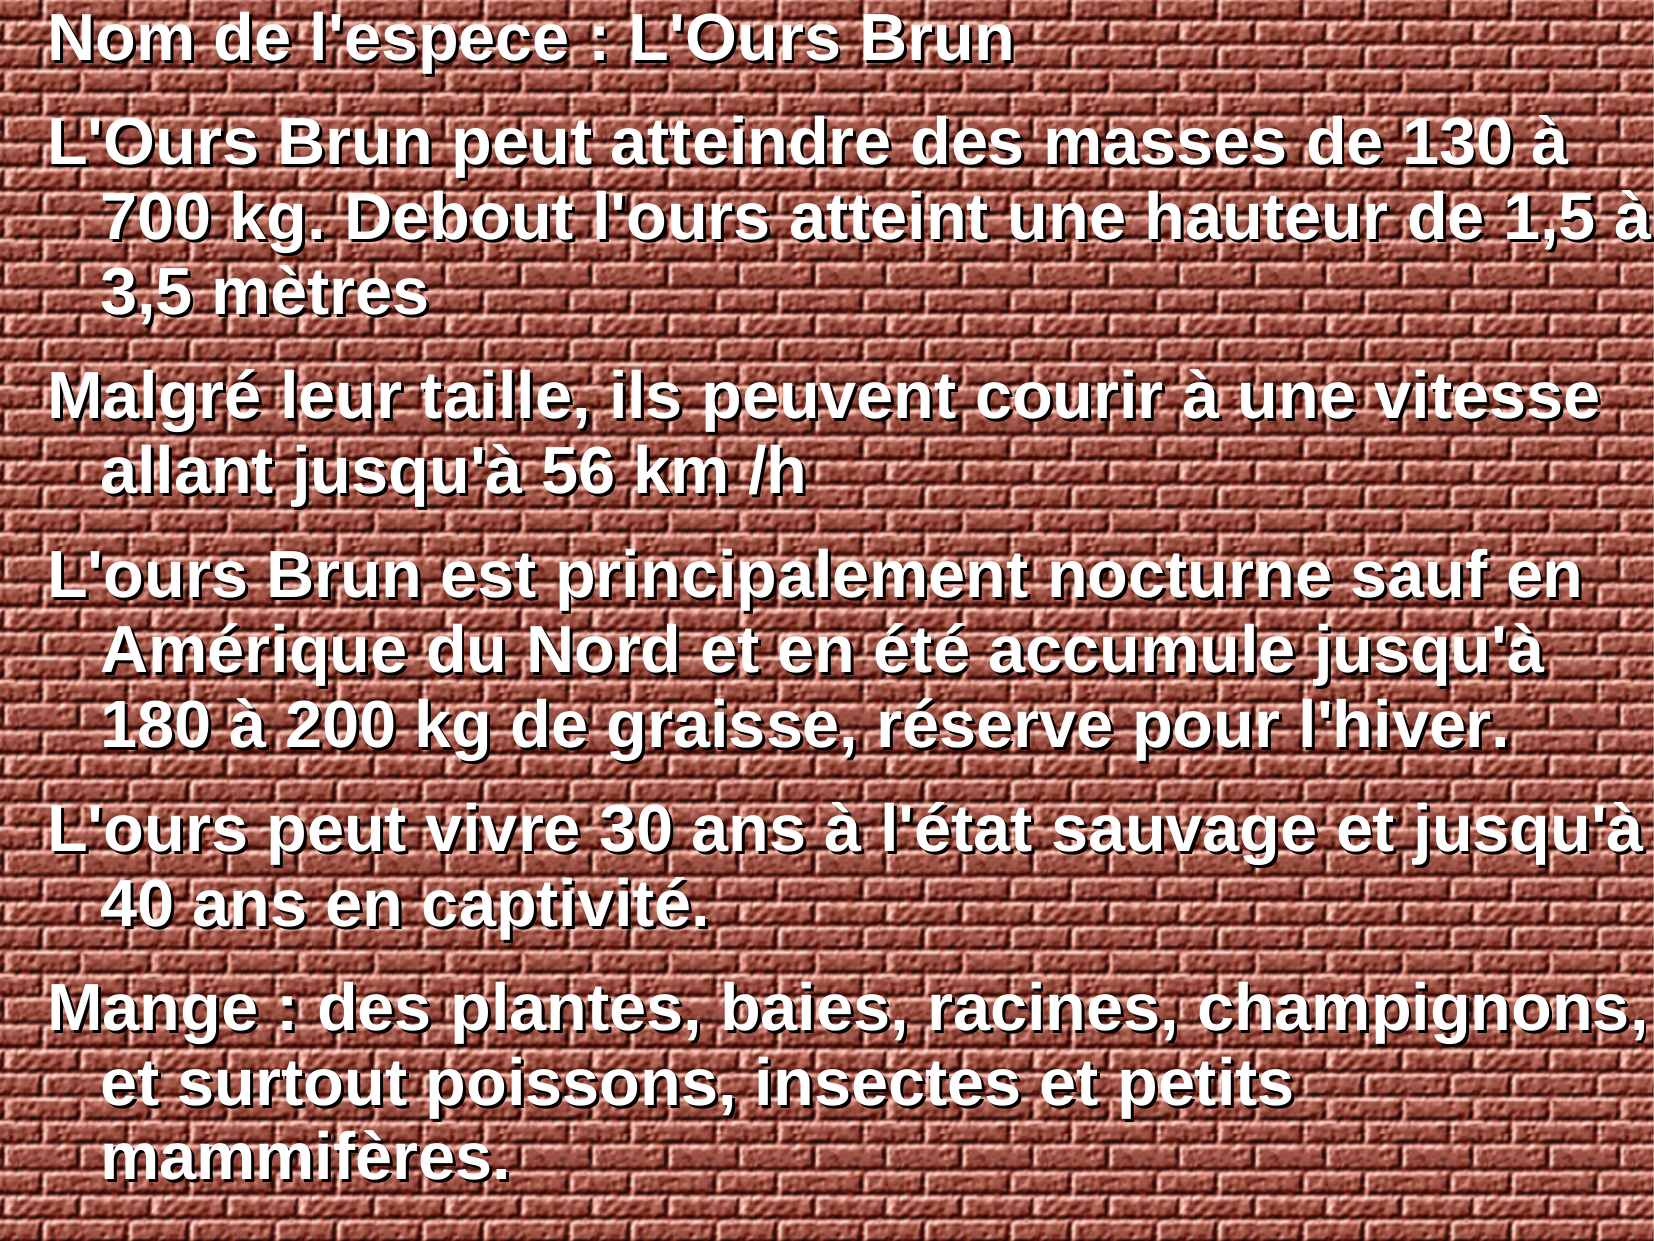

# Nom de l'espece : L'Ours Brun
L'Ours Brun peut atteindre des masses de 130 à 700 kg. Debout l'ours atteint une hauteur de 1,5 à 3,5 mètres
Malgré leur taille, ils peuvent courir à une vitesse allant jusqu'à 56 km /h
L'ours Brun est principalement nocturne sauf en Amérique du Nord et en été accumule jusqu'à 180 à 200 kg de graisse, réserve pour l'hiver.
L'ours peut vivre 30 ans à l'état sauvage et jusqu'à 40 ans en captivité.
Mange : des plantes, baies, racines, champignons, et surtout poissons, insectes et petits mammifères.